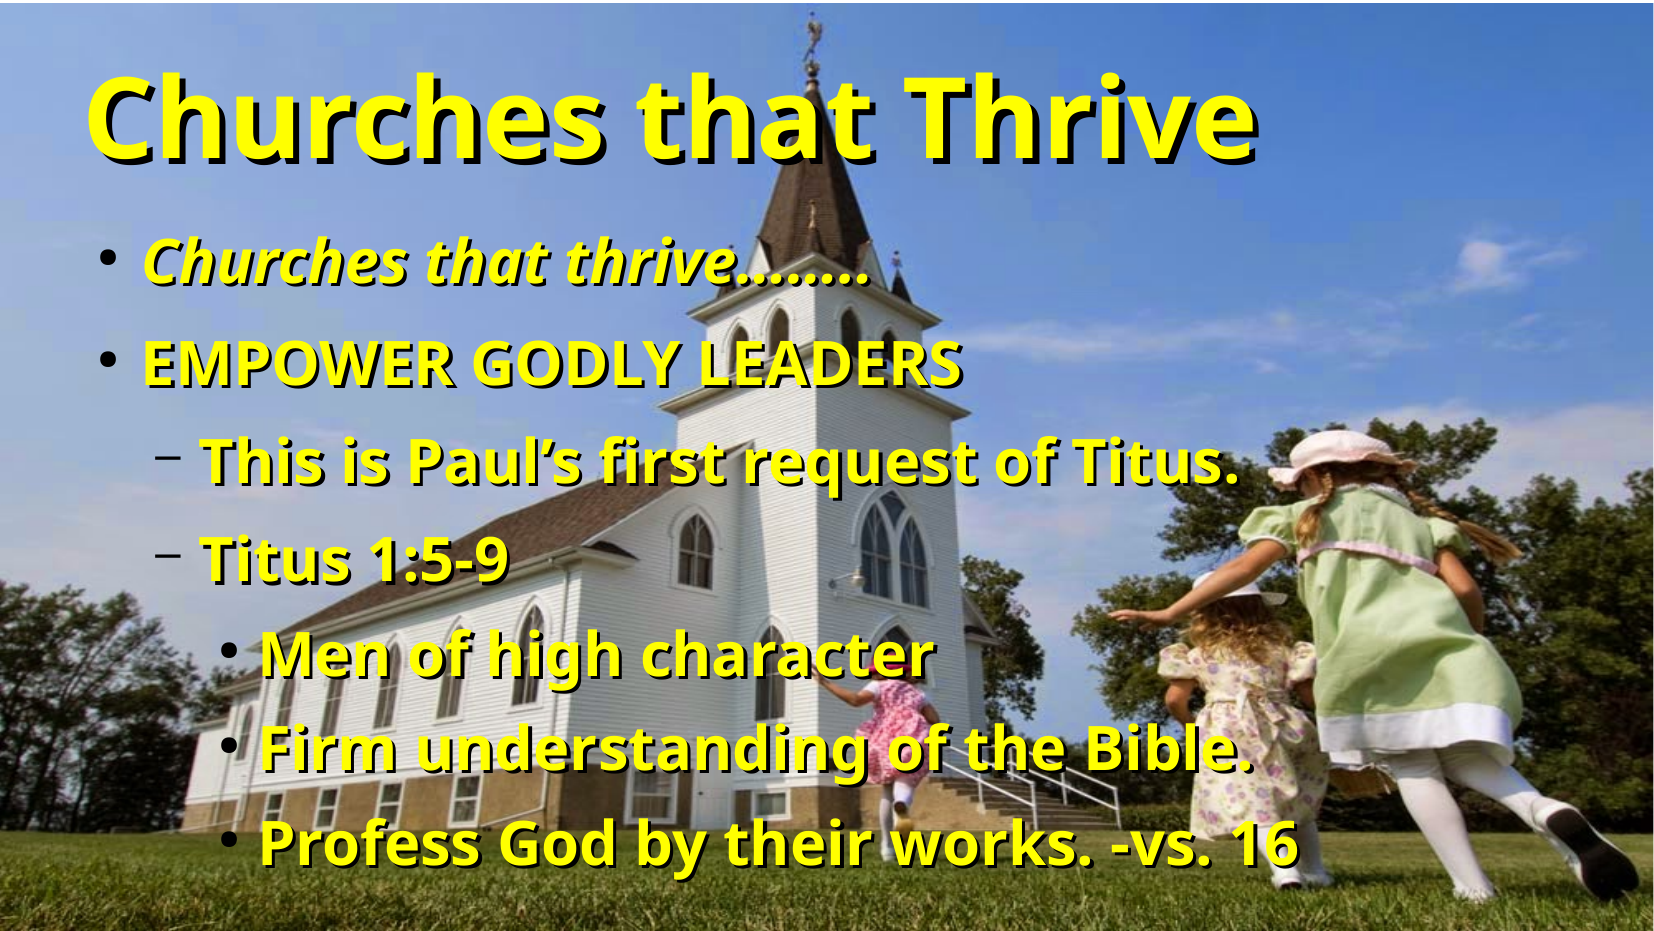

# Churches that Thrive
Churches that thrive……..
EMPOWER GODLY LEADERS
This is Paul’s first request of Titus.
Titus 1:5-9
Men of high character
Firm understanding of the Bible.
Profess God by their works. -vs. 16